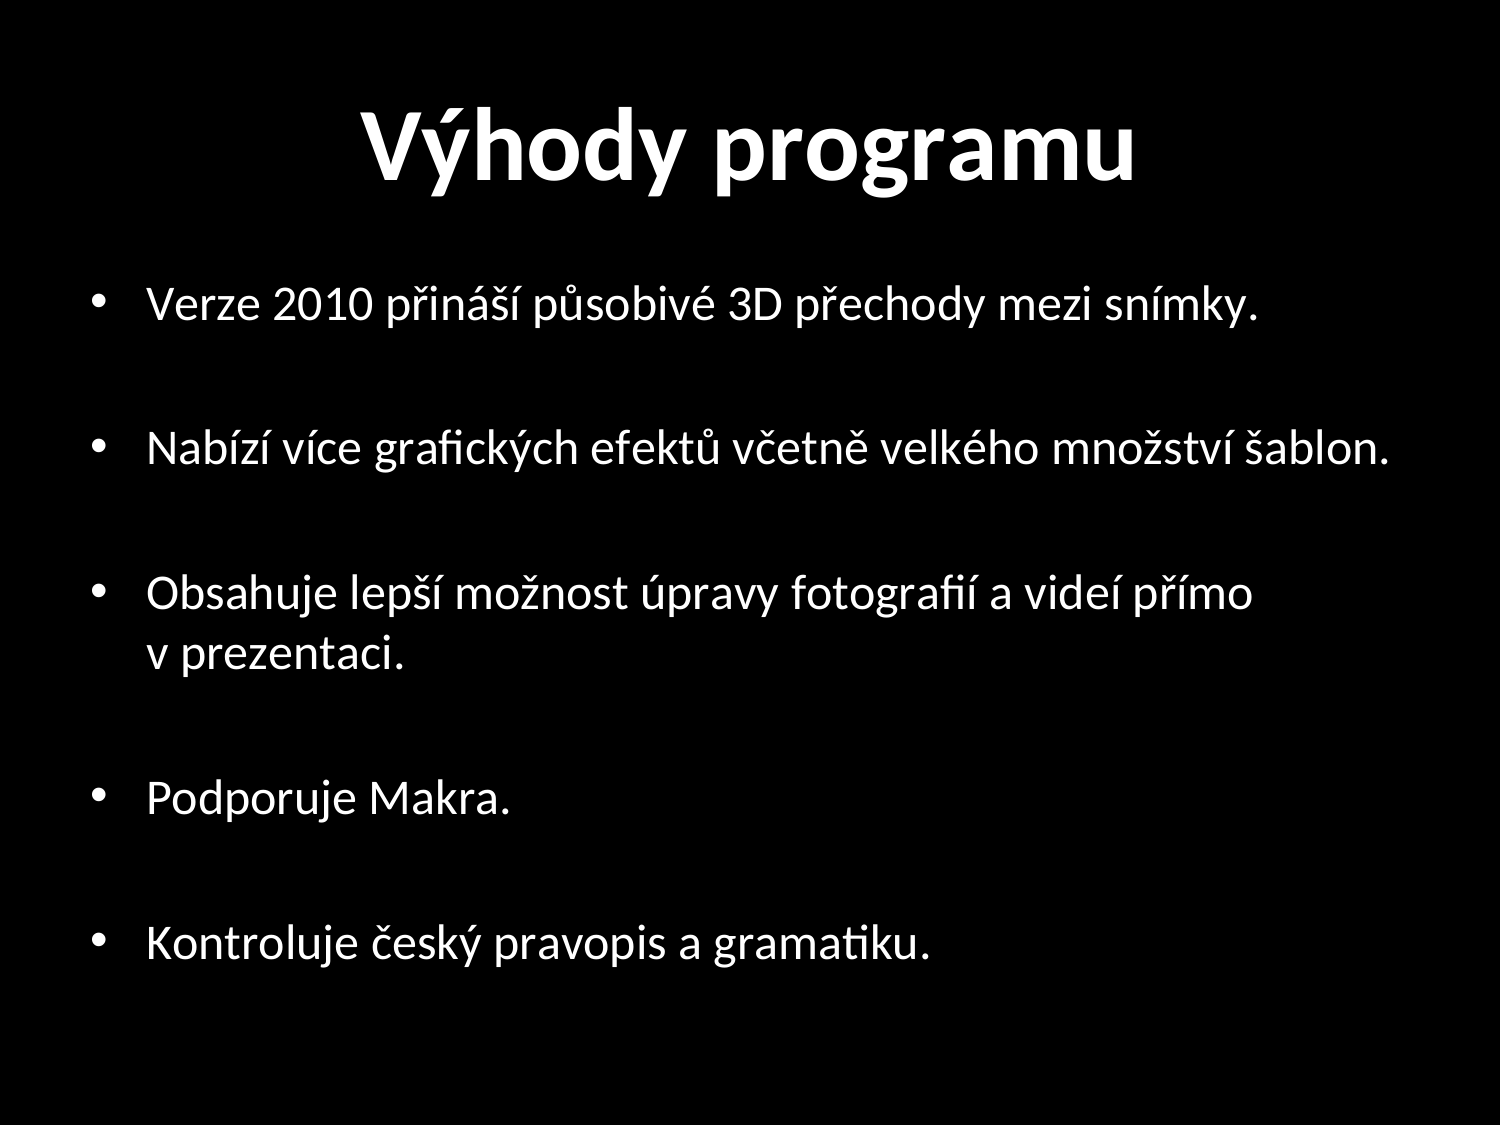

# Výhody programu
Verze 2010 přináší působivé 3D přechody mezi snímky.
Nabízí více grafických efektů včetně velkého množství šablon.
Obsahuje lepší možnost úpravy fotografií a videí přímo
v prezentaci.
Podporuje Makra.
Kontroluje český pravopis a gramatiku.